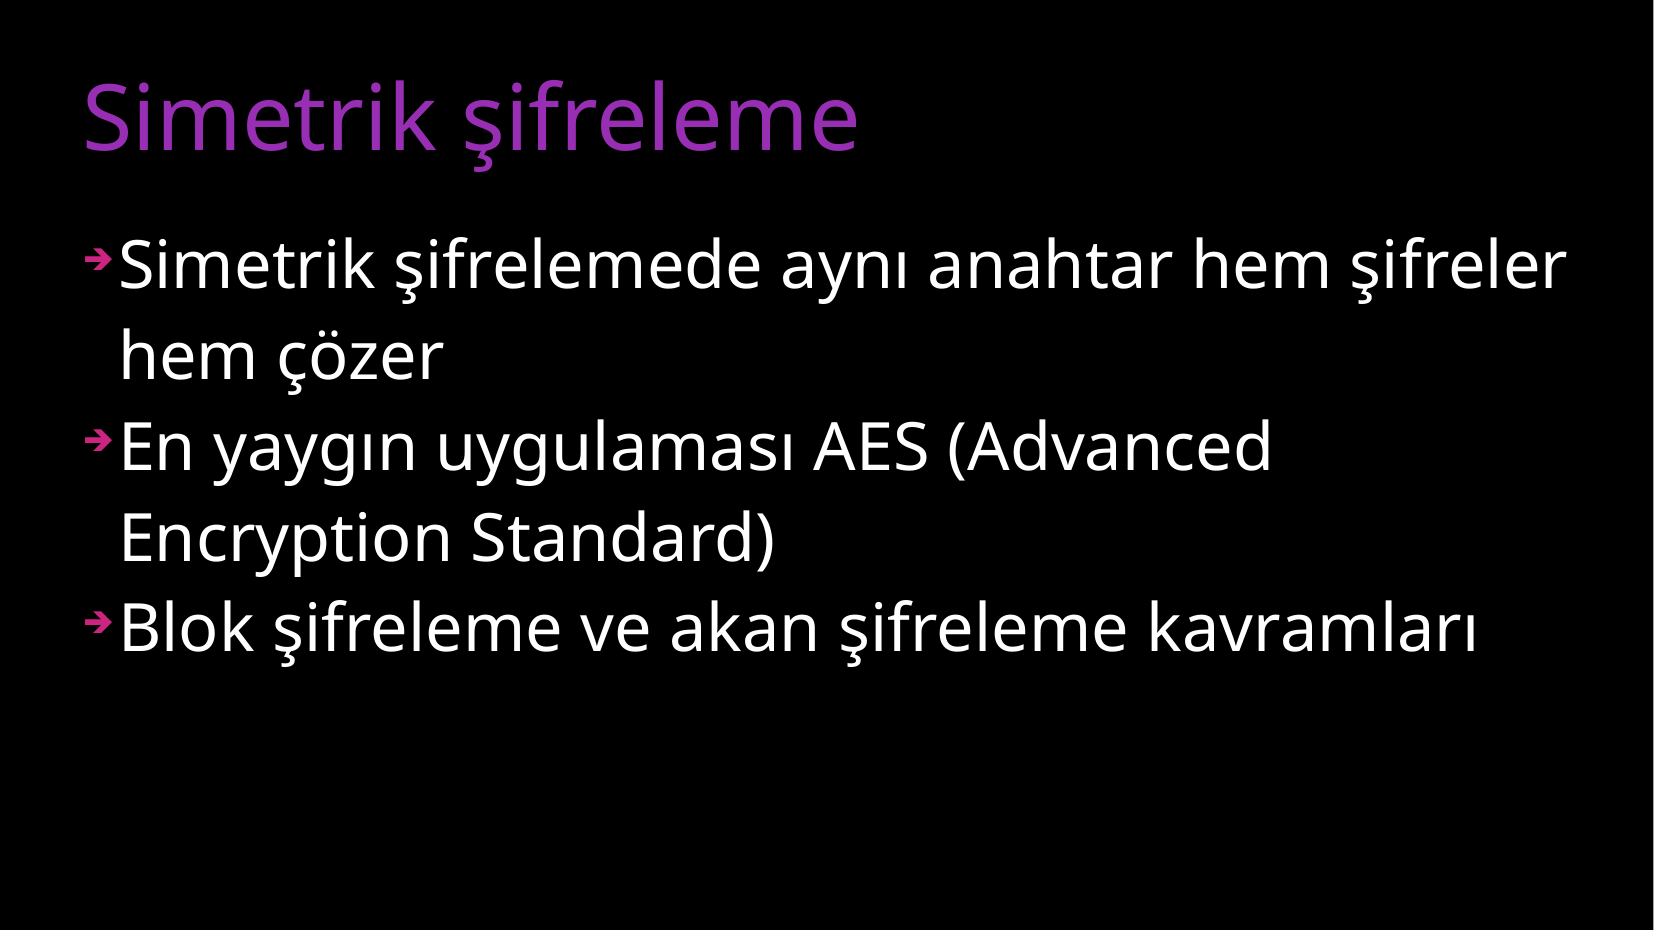

# Simetrik şifreleme
Simetrik şifrelemede aynı anahtar hem şifreler hem çözer
En yaygın uygulaması AES (Advanced Encryption Standard)
Blok şifreleme ve akan şifreleme kavramları